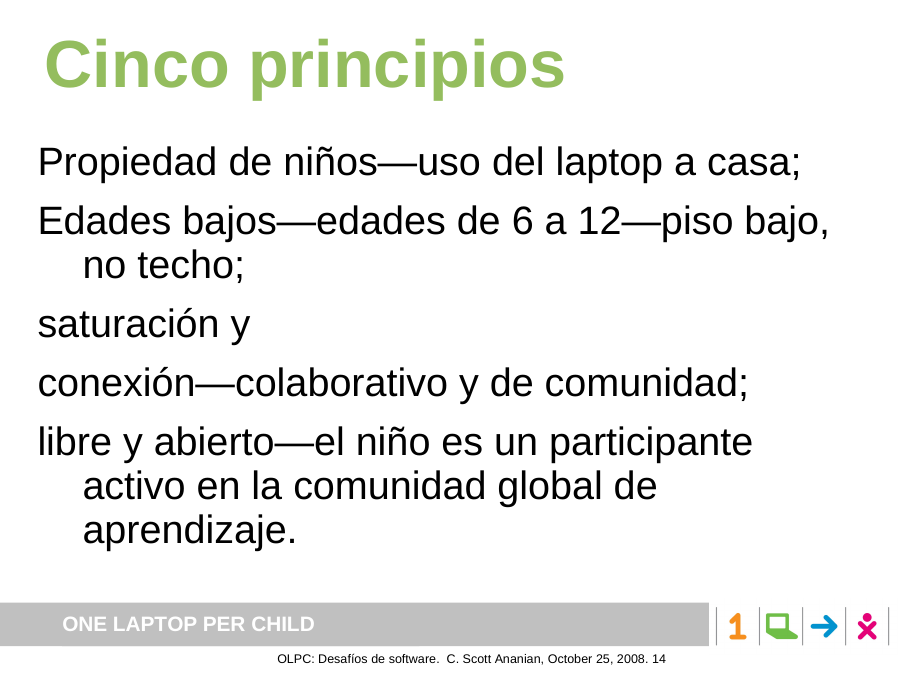

# Cinco principios
Propiedad de niños—uso del laptop a casa;
Edades bajos—edades de 6 a 12—piso bajo, no techo;
saturación y
conexión—colaborativo y de comunidad;
libre y abierto—el niño es un participante activo en la comunidad global de aprendizaje.